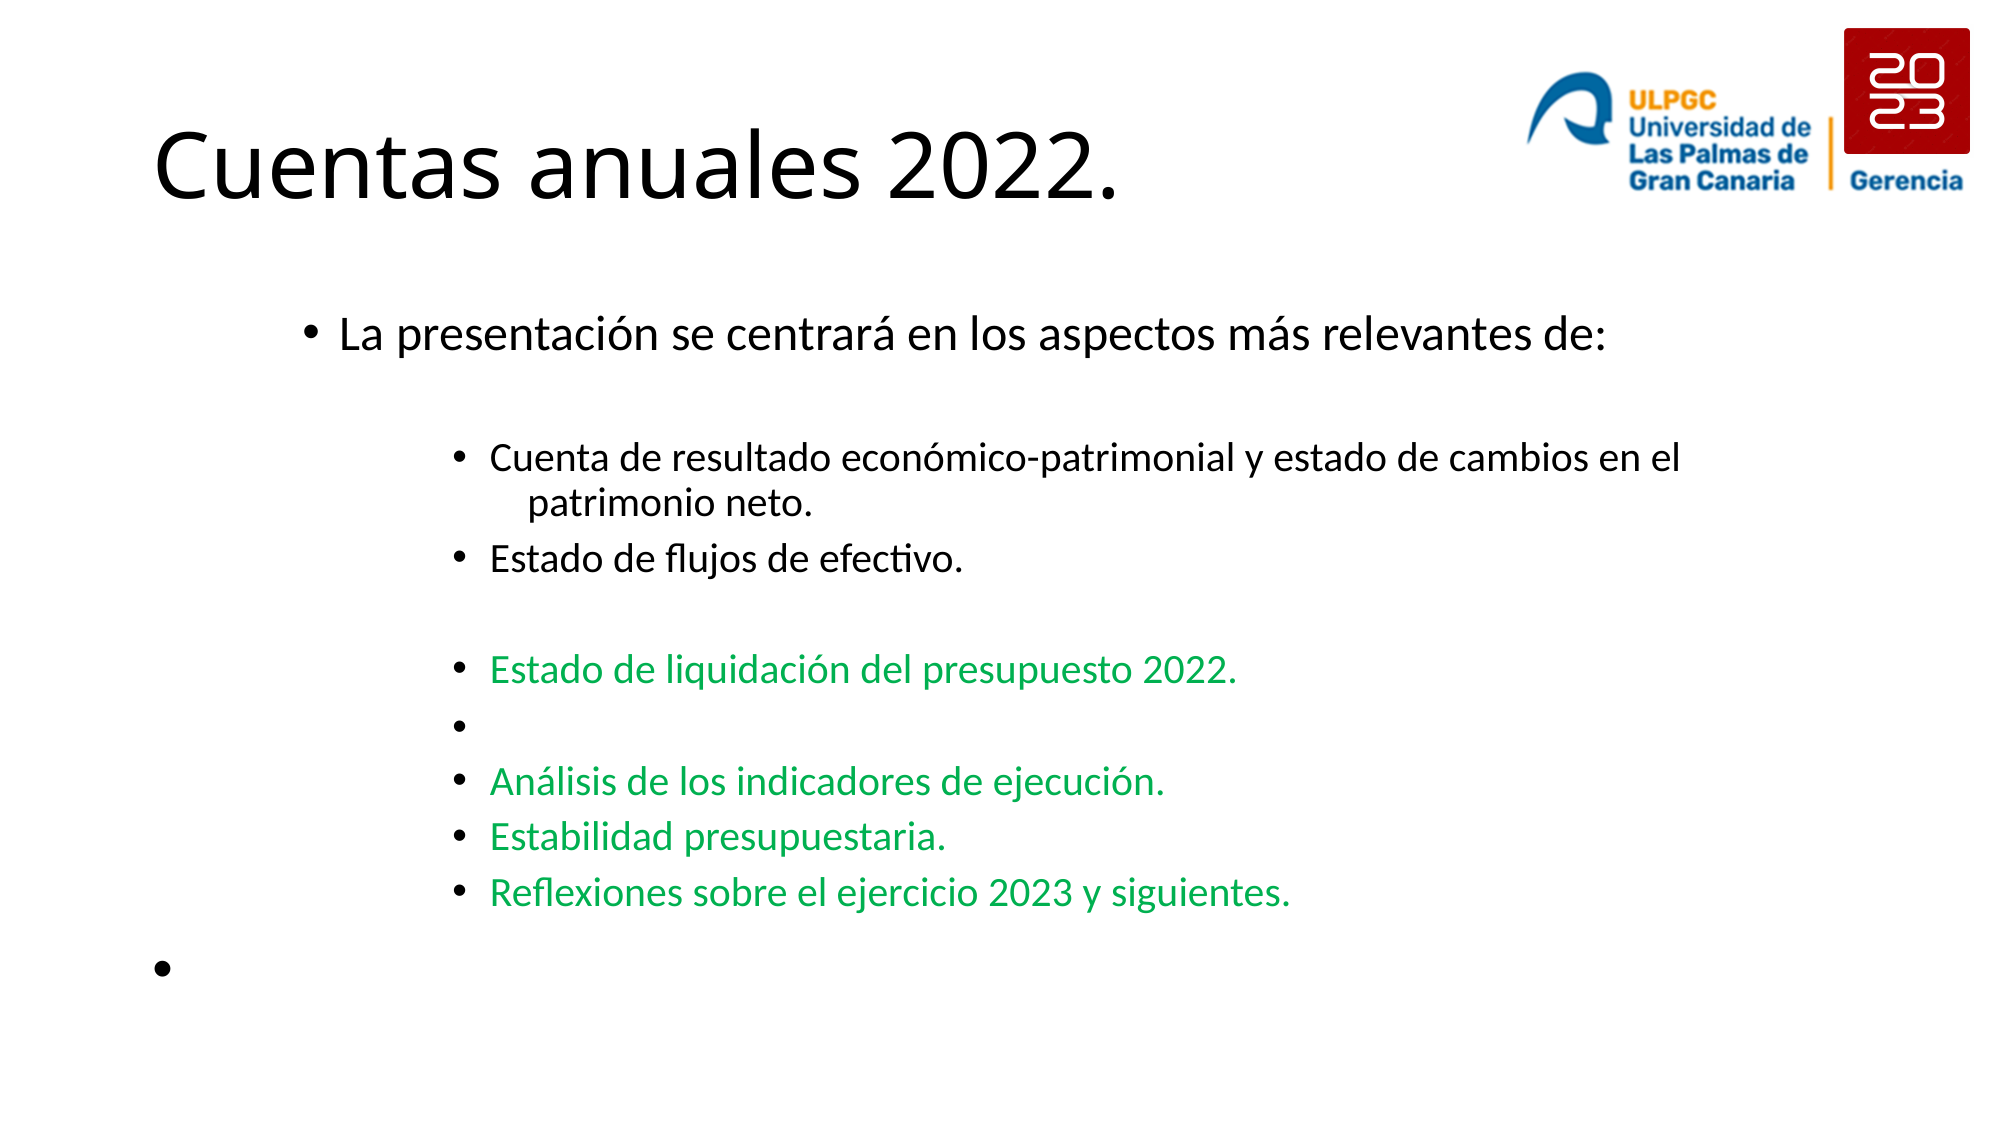

# Cuentas anuales 2022.
La presentación se centrará en los aspectos más relevantes de:
Cuenta de resultado económico-patrimonial y estado de cambios en el patrimonio neto.
Estado de flujos de efectivo.
Estado de liquidación del presupuesto 2022.
Análisis de los indicadores de ejecución.
Estabilidad presupuestaria.
Reflexiones sobre el ejercicio 2023 y siguientes.